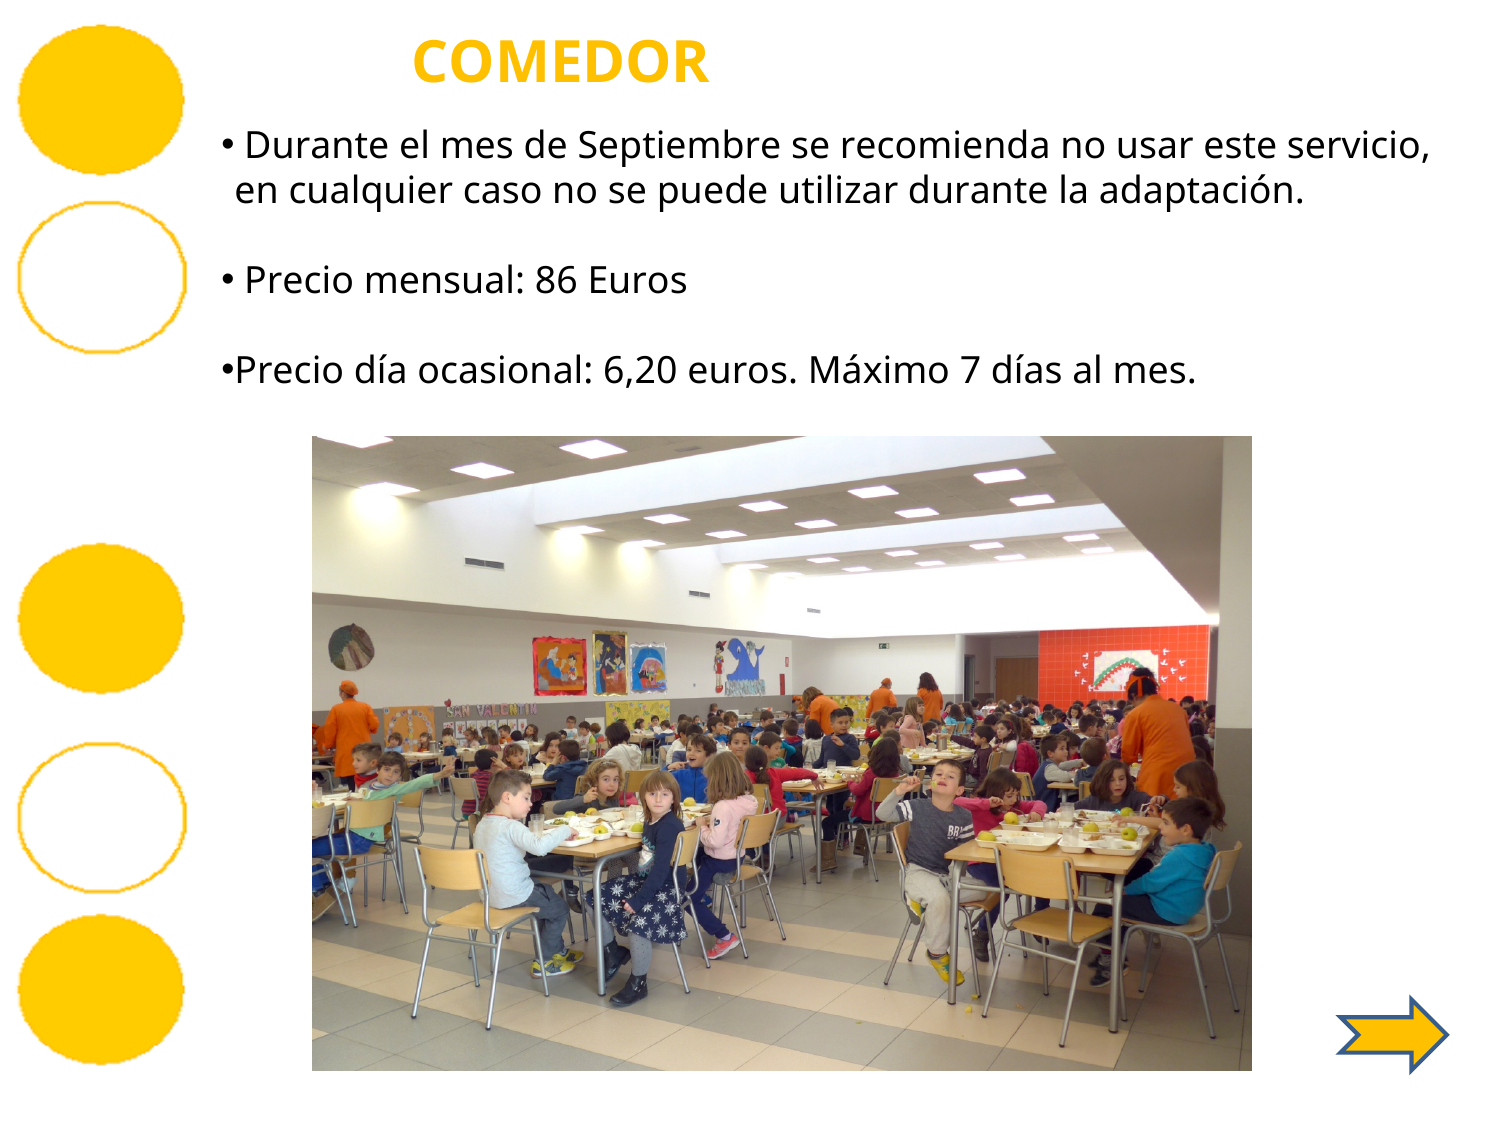

COMEDOR
 Durante el mes de Septiembre se recomienda no usar este servicio,
en cualquier caso no se puede utilizar durante la adaptación.
 Precio mensual: 86 Euros
Precio día ocasional: 6,20 euros. Máximo 7 días al mes.